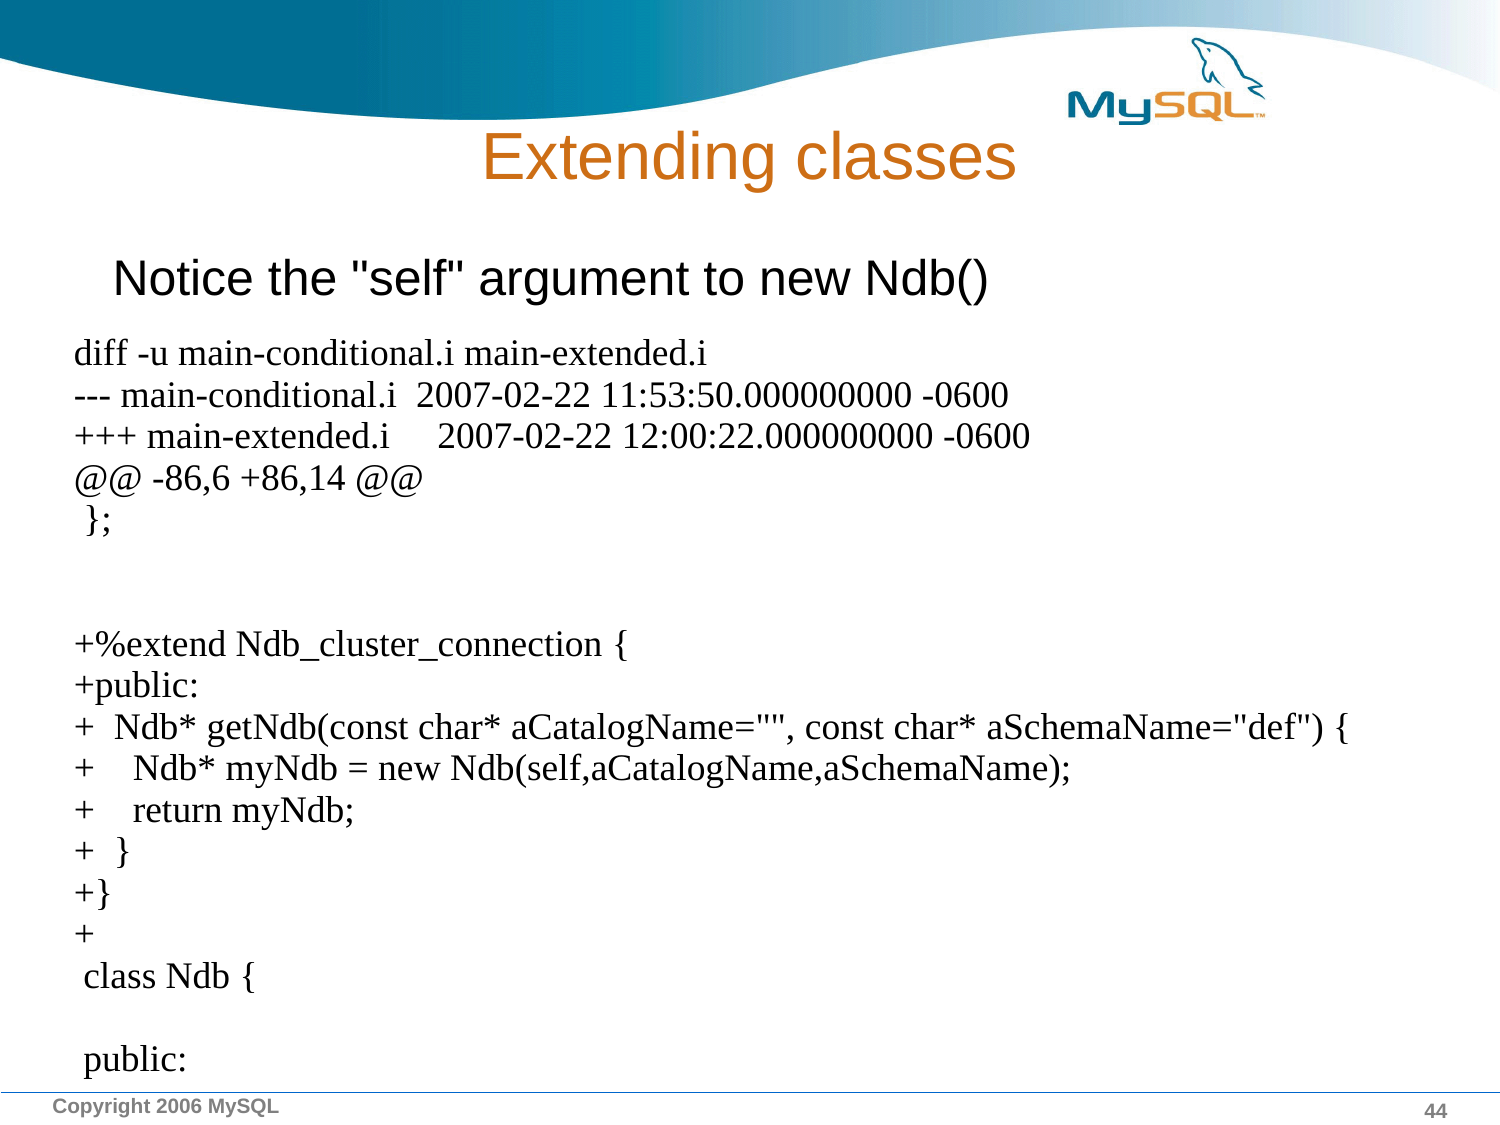

# Extending classes
Notice the "self" argument to new Ndb()
diff -u main-conditional.i main-extended.i
--- main-conditional.i 2007-02-22 11:53:50.000000000 -0600
+++ main-extended.i 2007-02-22 12:00:22.000000000 -0600
@@ -86,6 +86,14 @@
 };
+%extend Ndb_cluster_connection {
+public:
+ Ndb* getNdb(const char* aCatalogName="", const char* aSchemaName="def") {
+ Ndb* myNdb = new Ndb(self,aCatalogName,aSchemaName);
+ return myNdb;
+ }
+}
+
 class Ndb {
 public: